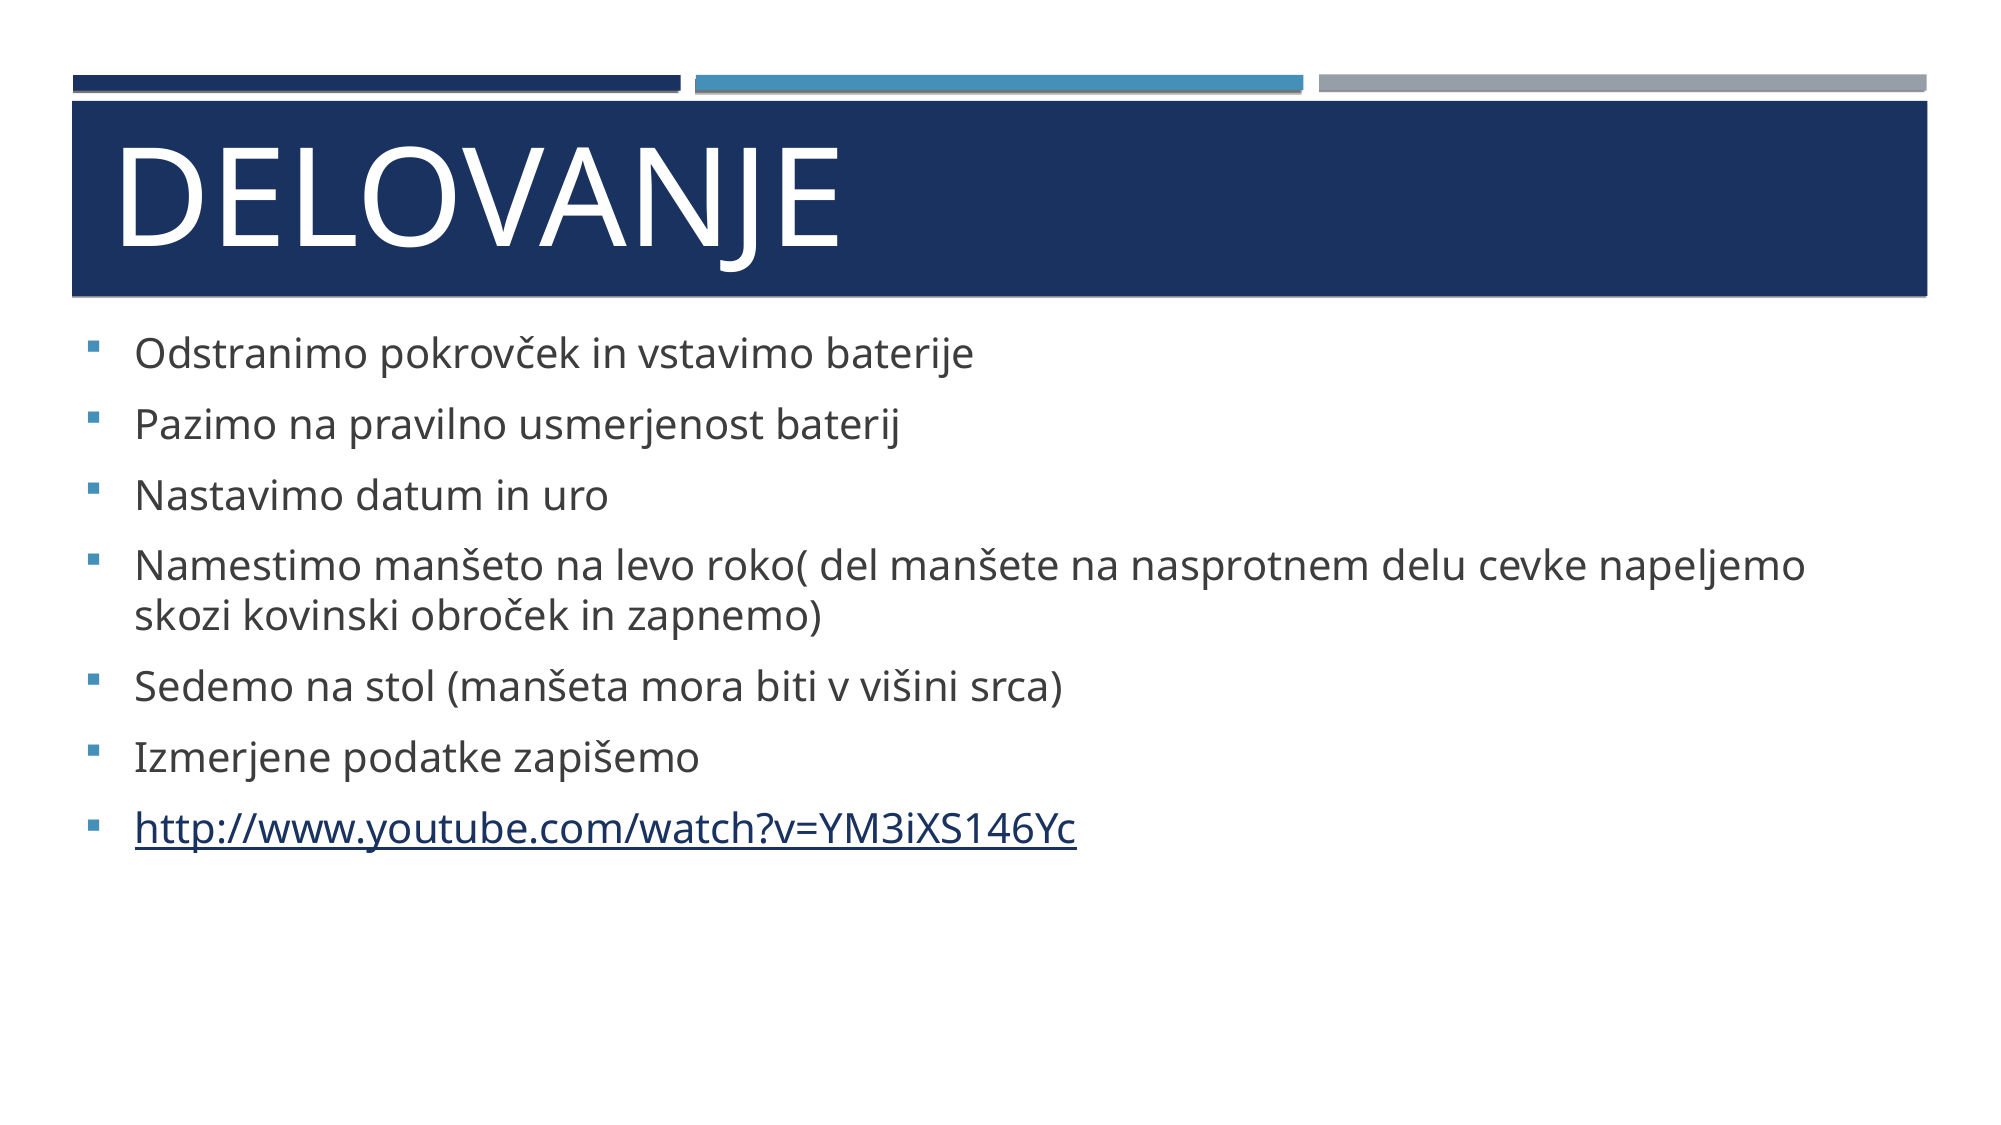

# delovanje
Odstranimo pokrovček in vstavimo baterije
Pazimo na pravilno usmerjenost baterij
Nastavimo datum in uro
Namestimo manšeto na levo roko( del manšete na nasprotnem delu cevke napeljemo skozi kovinski obroček in zapnemo)
Sedemo na stol (manšeta mora biti v višini srca)
Izmerjene podatke zapišemo
http://www.youtube.com/watch?v=YM3iXS146Yc